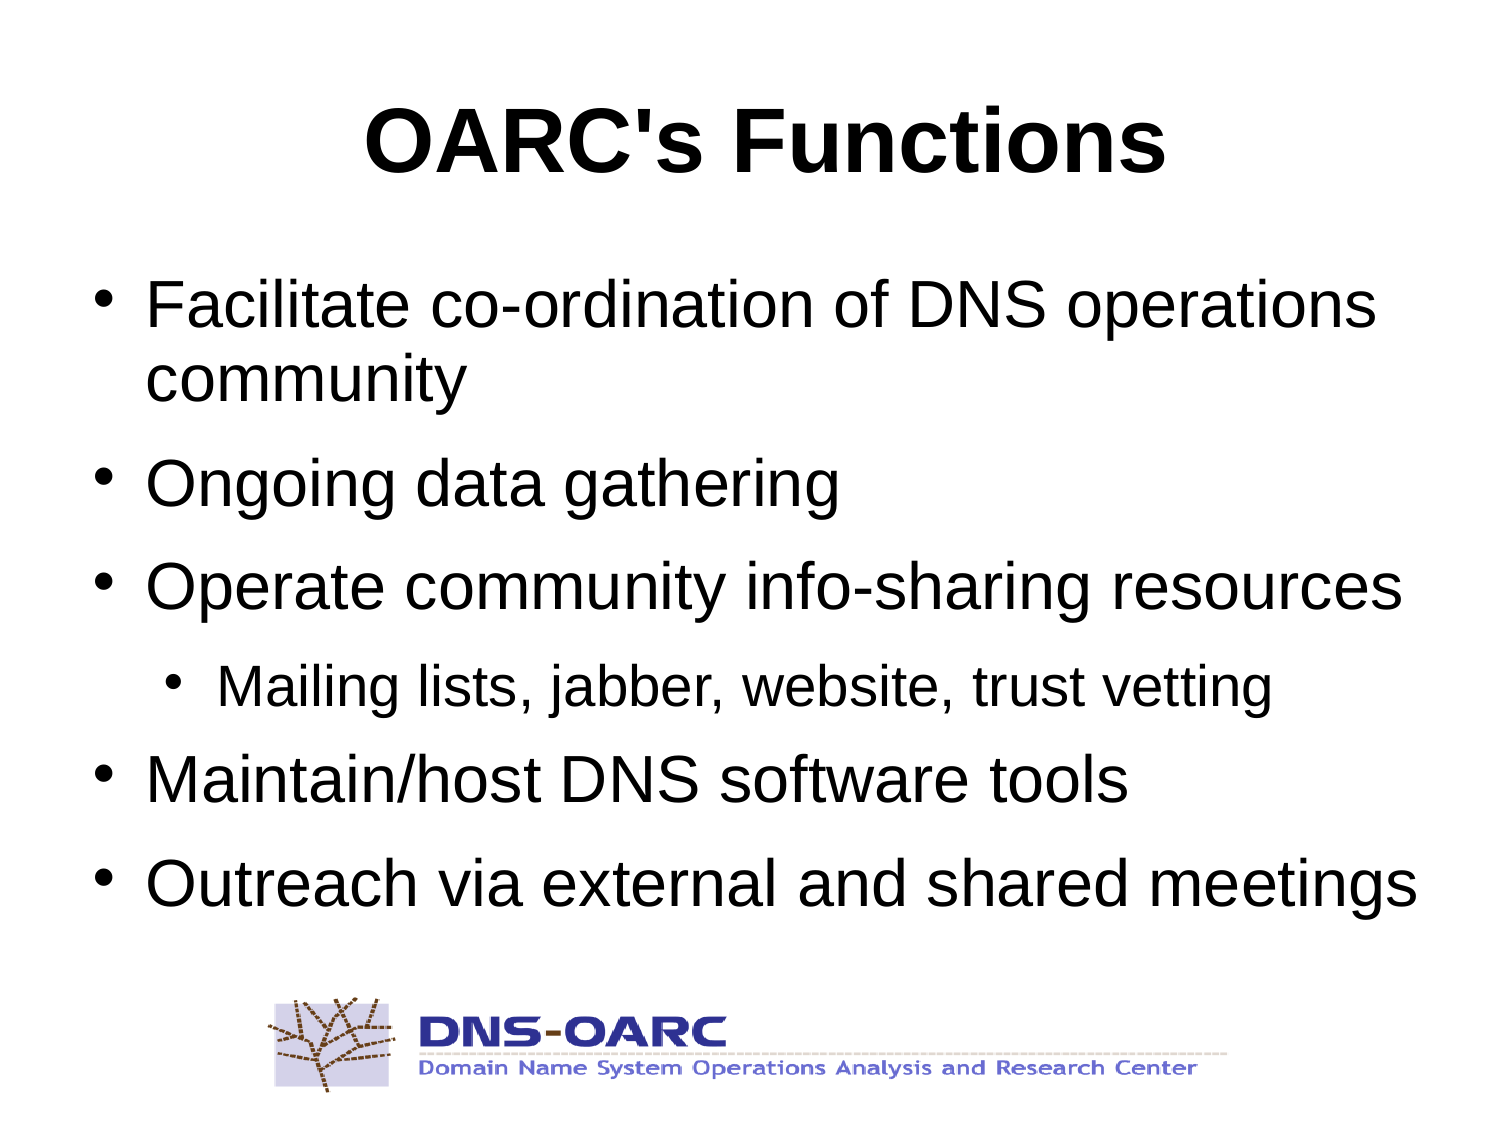

# OARC's Functions
Facilitate co-ordination of DNS operations community
Ongoing data gathering
Operate community info-sharing resources
Mailing lists, jabber, website, trust vetting
Maintain/host DNS software tools
Outreach via external and shared meetings